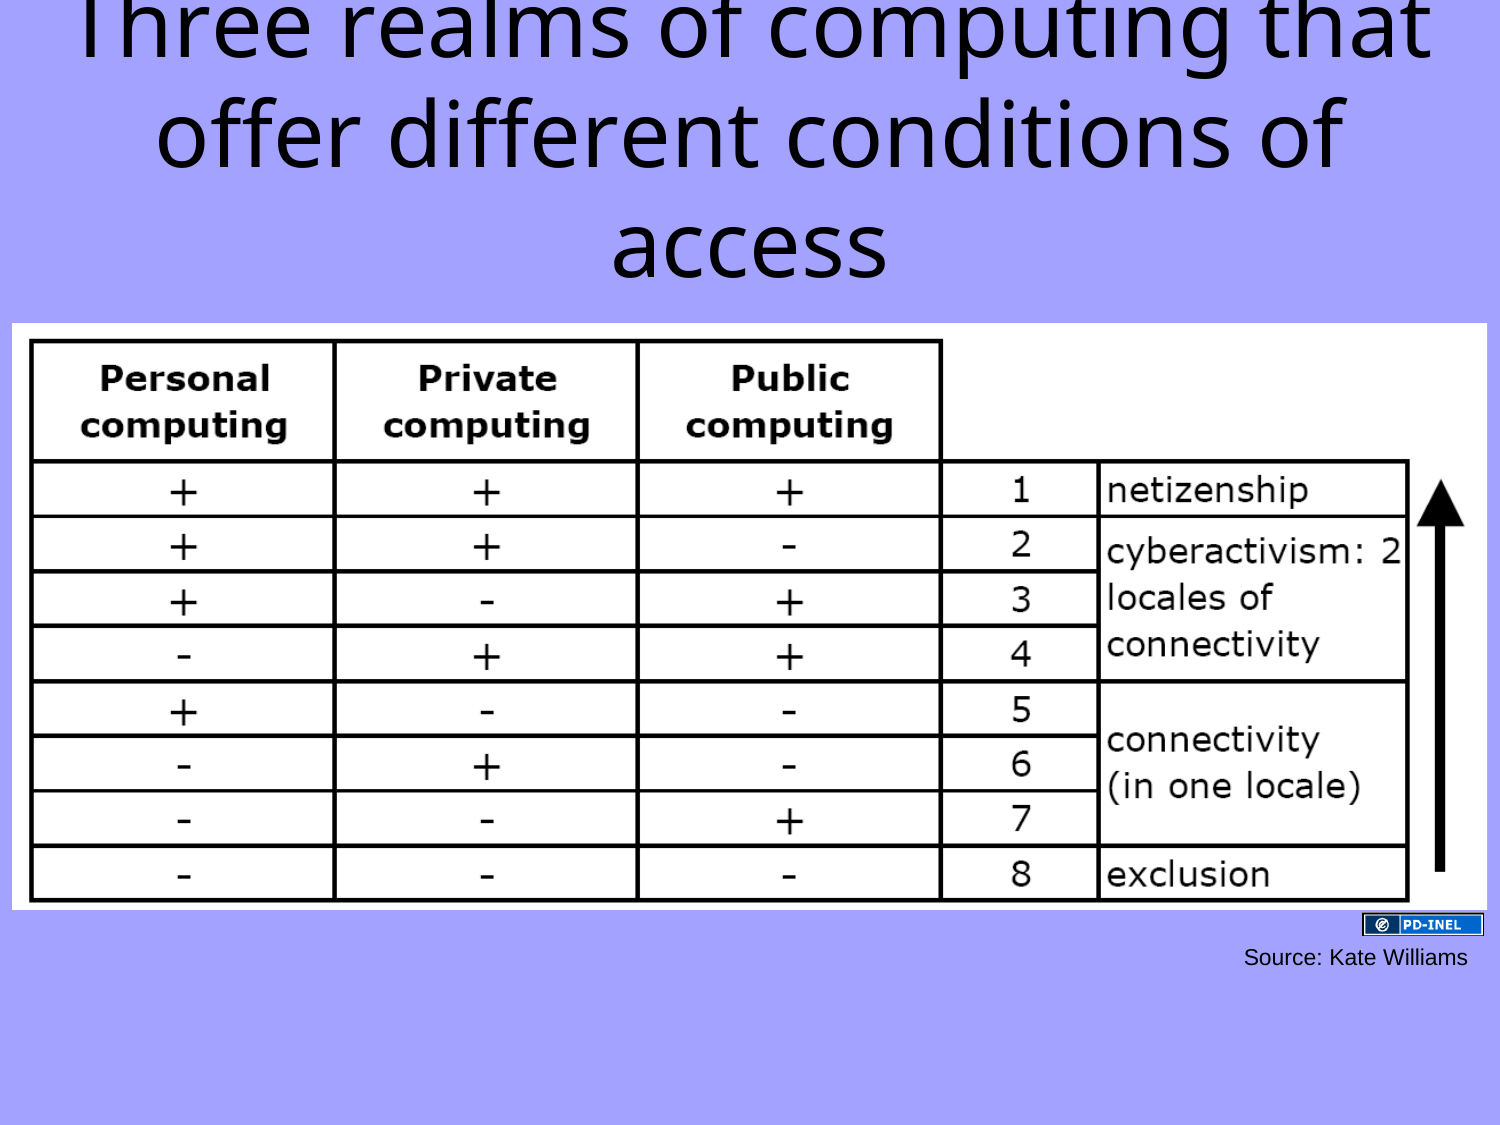

# Three realms of computing that offer different conditions of access
Source: Kate Williams